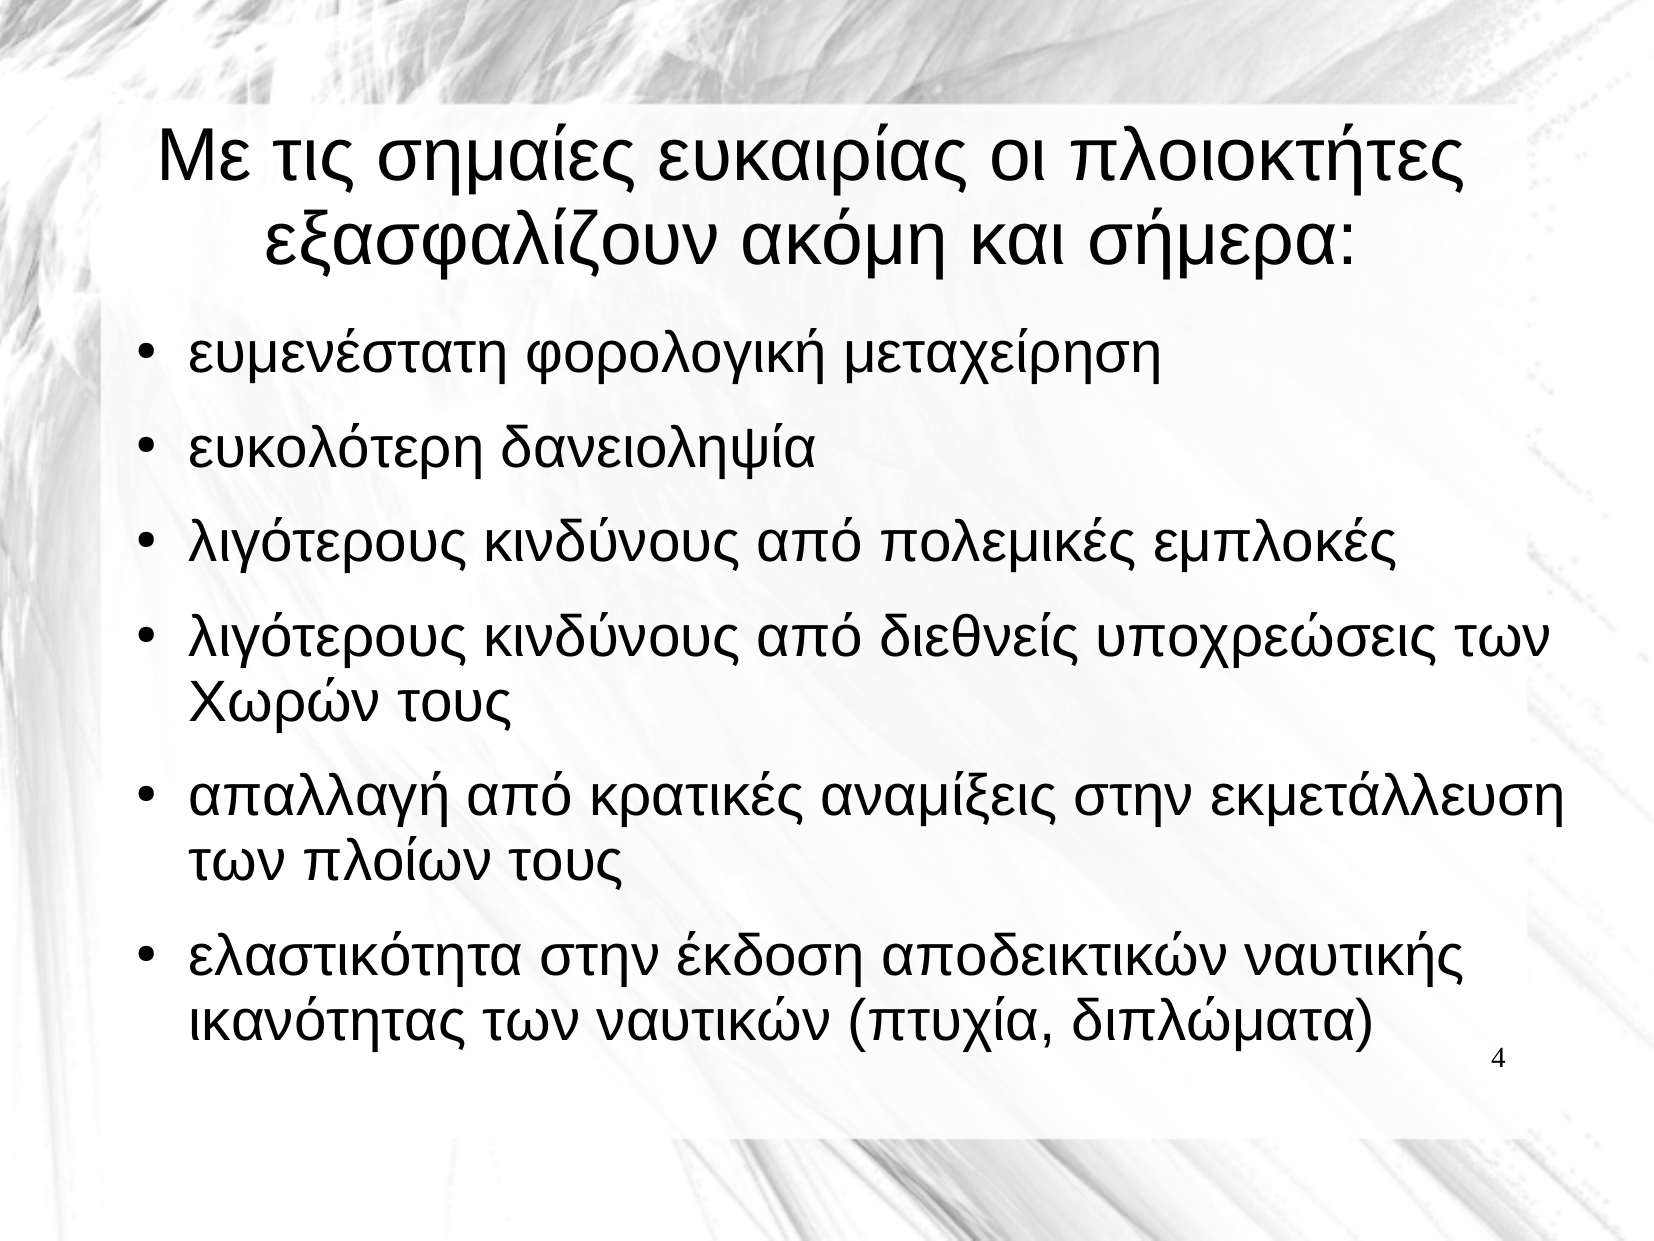

# Με τις σημαίες ευκαιρίας οι πλοιοκτήτες εξασφαλίζουν ακόμη και σήμερα:
ευμενέστατη φορολογική μεταχείρηση
ευκολότερη δανειοληψία
λιγότερους κινδύνους από πολεμικές εμπλοκές
λιγότερους κινδύνους από διεθνείς υποχρεώσεις των Χωρών τους
απαλλαγή από κρατικές αναμίξεις στην εκμετάλλευση των πλοίων τους
ελαστικότητα στην έκδοση αποδεικτικών ναυτικής ικανότητας των ναυτικών (πτυχία, διπλώματα)
4